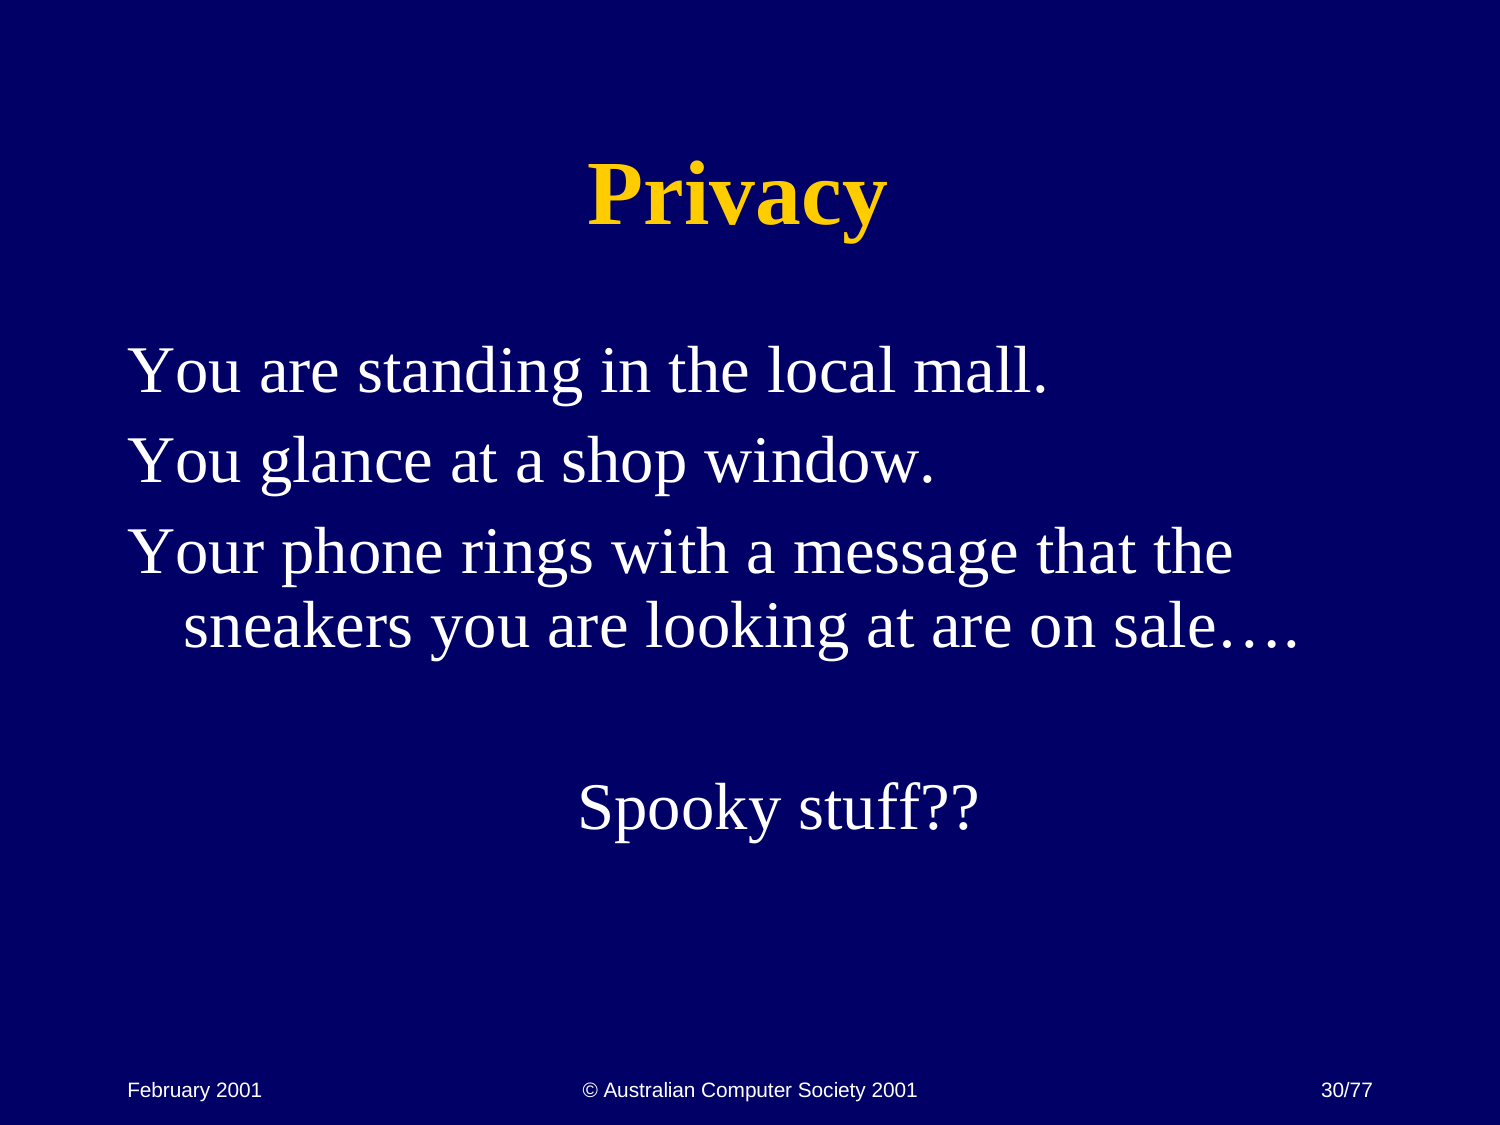

# Privacy
You are standing in the local mall.
You glance at a shop window.
Your phone rings with a message that the sneakers you are looking at are on sale….
				Spooky stuff??
February 2001
© Australian Computer Society 2001
30